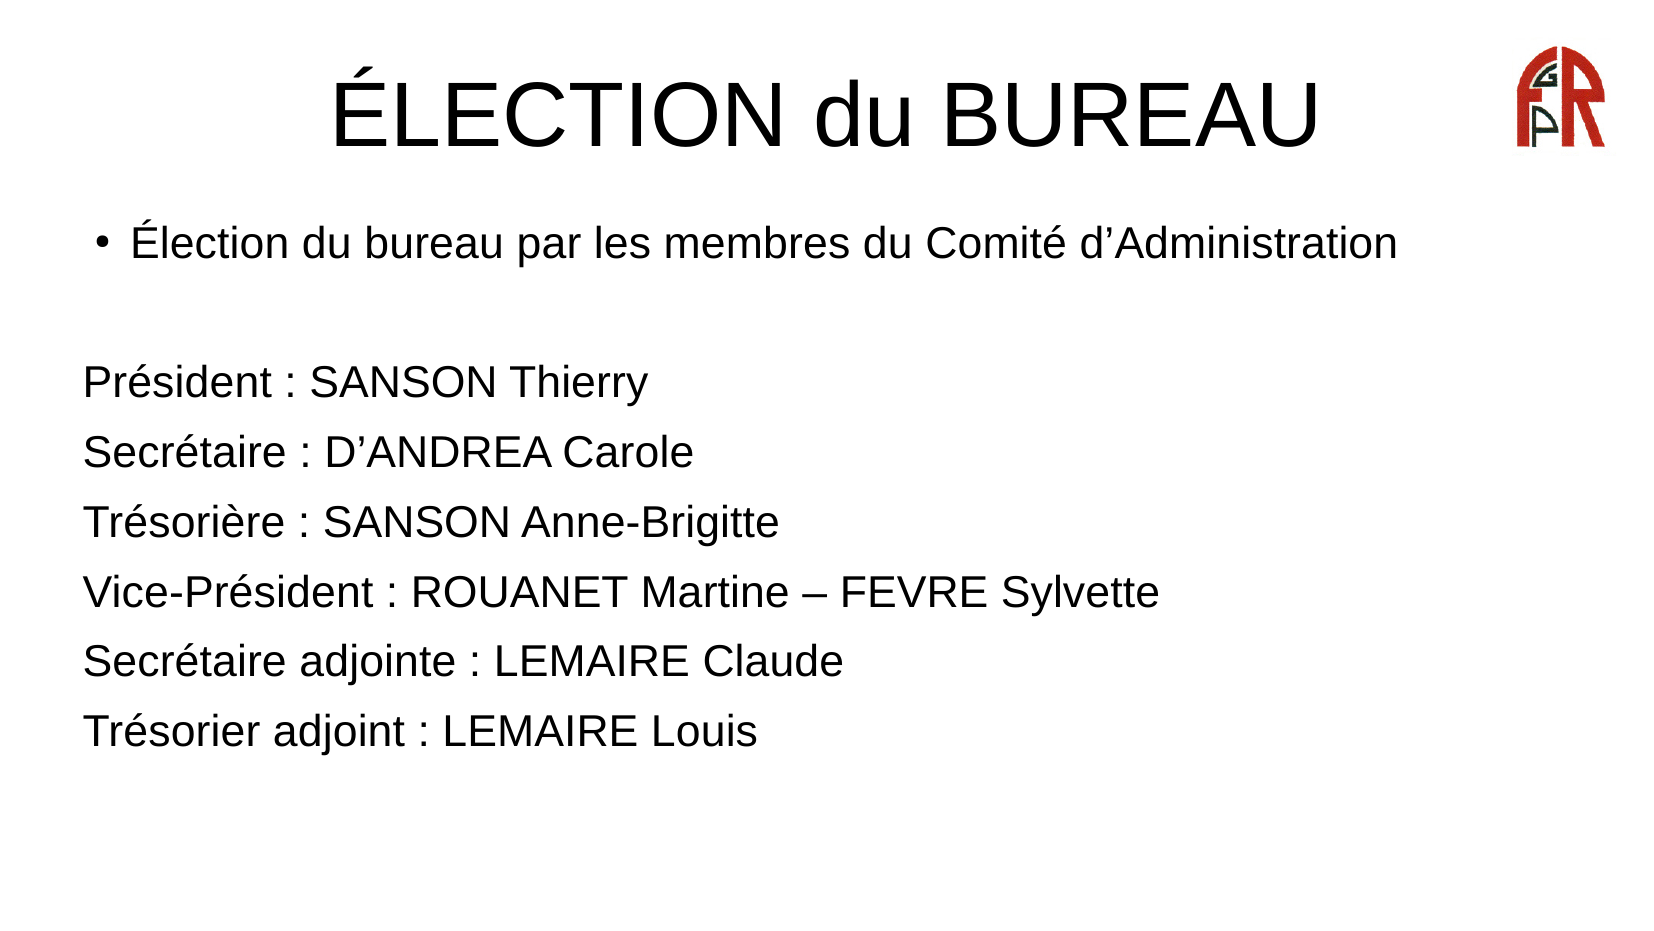

# ÉLECTION du BUREAU
Élection du bureau par les membres du Comité d’Administration
Président : SANSON Thierry
Secrétaire : D’ANDREA Carole
Trésorière : SANSON Anne-Brigitte
Vice-Président : ROUANET Martine – FEVRE Sylvette
Secrétaire adjointe : LEMAIRE Claude
Trésorier adjoint : LEMAIRE Louis